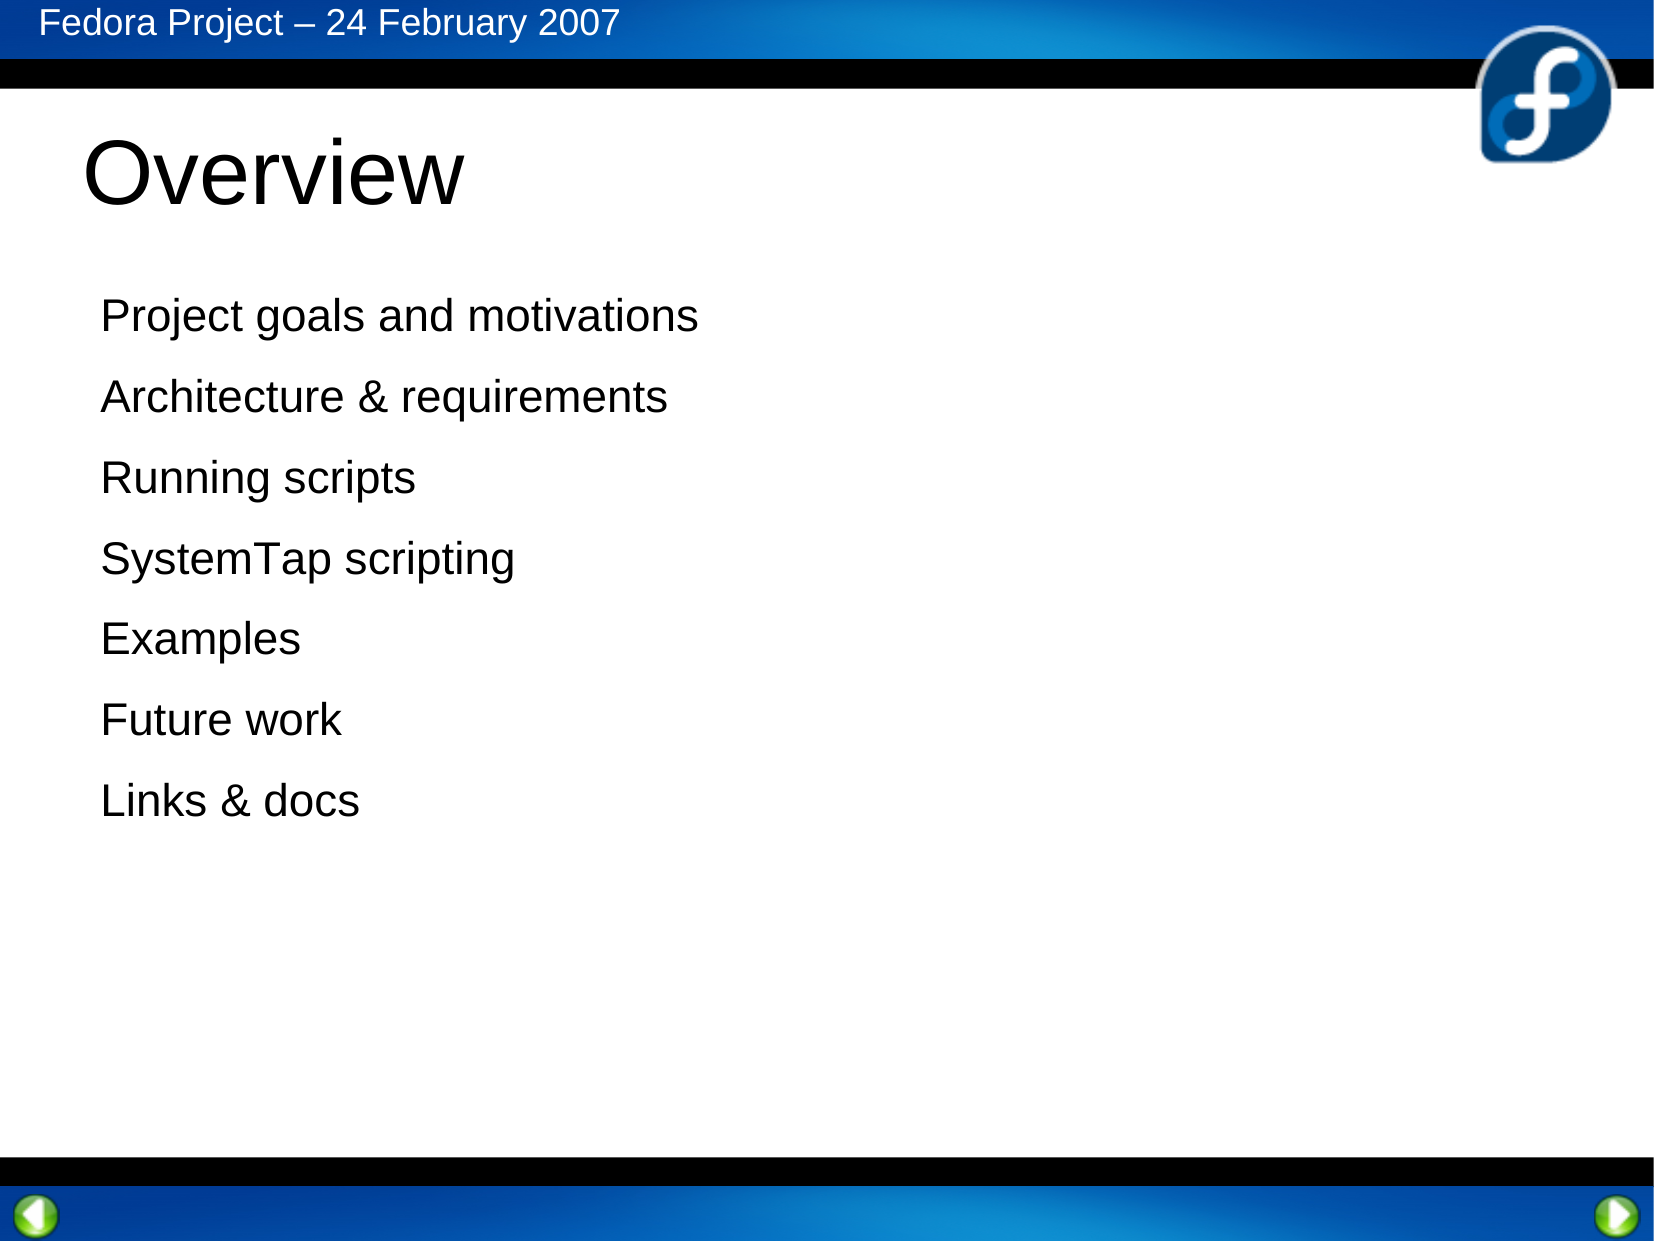

# Overview
Project goals and motivations
Architecture & requirements
Running scripts
SystemTap scripting
Examples
Future work
Links & docs